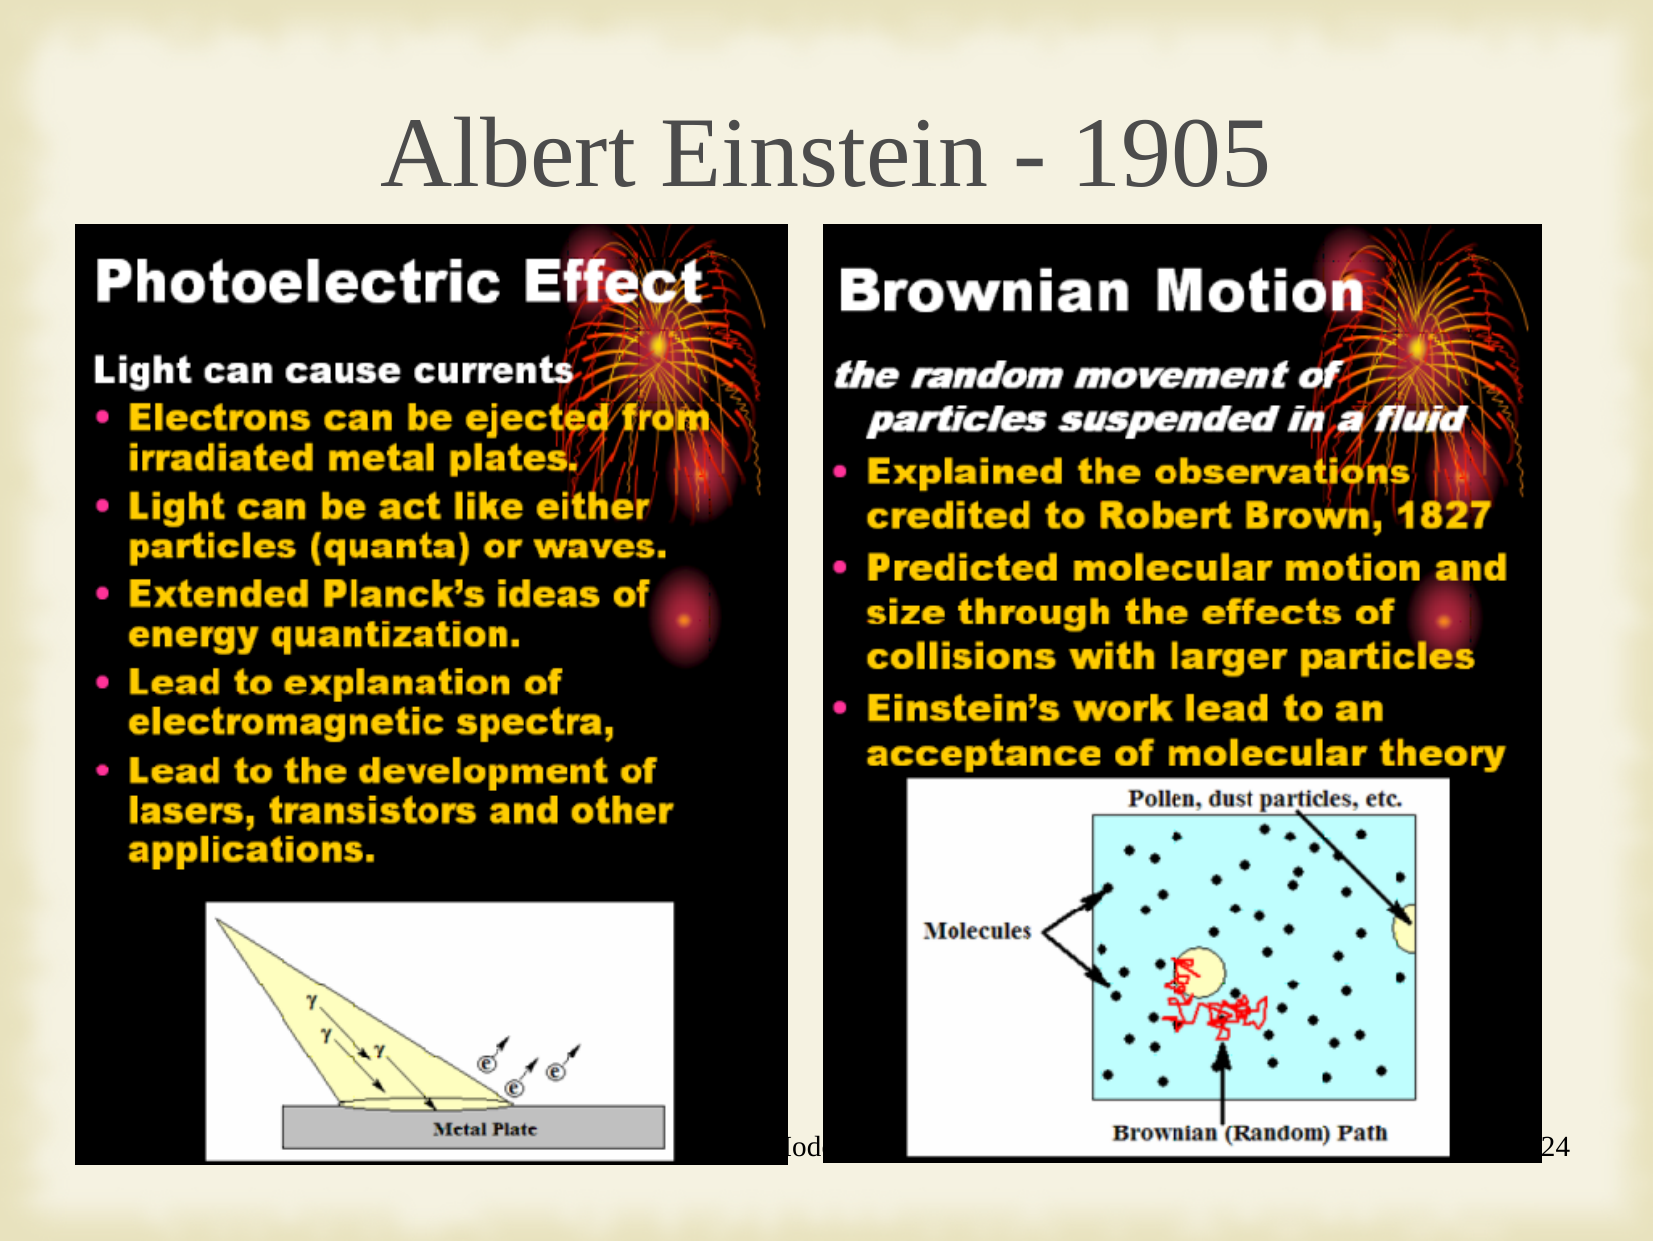

# Albert Einstein - 1905
PHY 335 - Modern Physics - Fall 2010
24